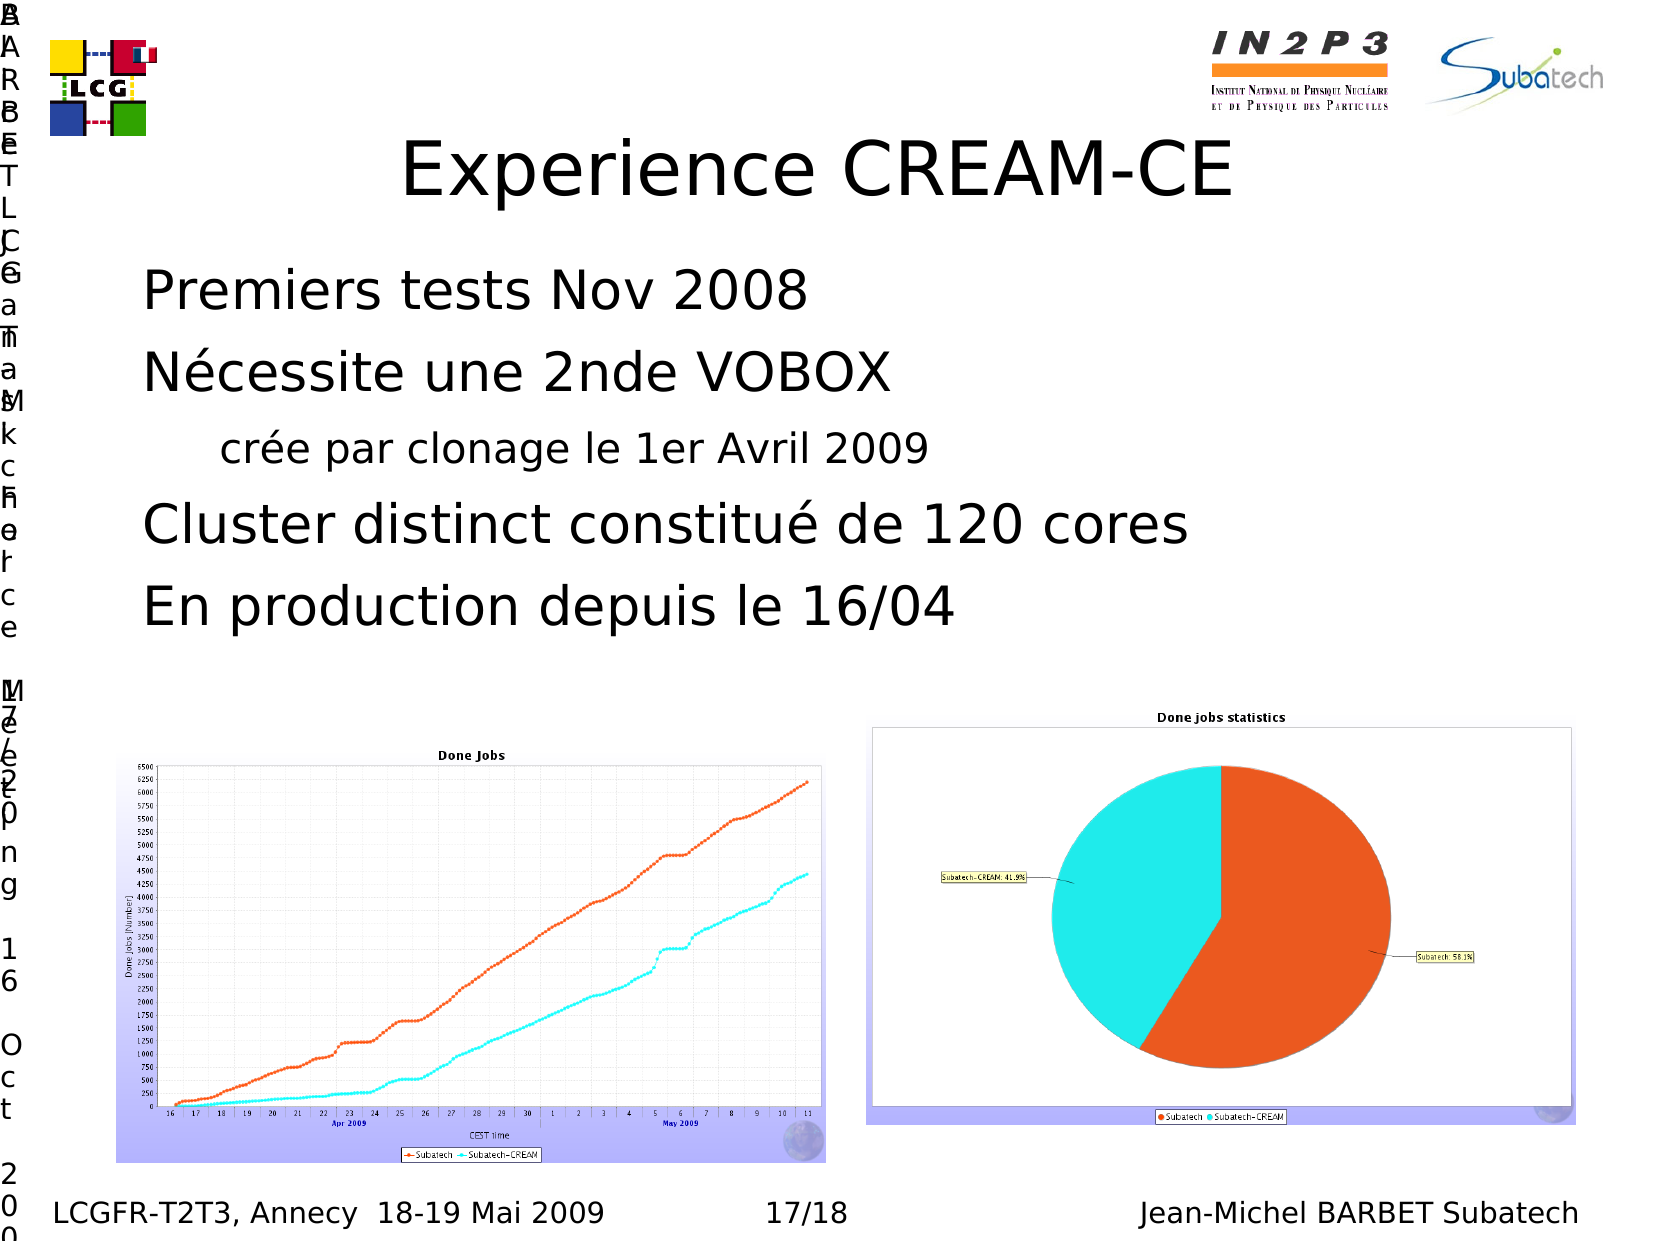

# Experience CREAM-CE
Premiers tests Nov 2008
Nécessite une 2nde VOBOX
crée par clonage le 1er Avril 2009
Cluster distinct constitué de 120 cores
En production depuis le 16/04